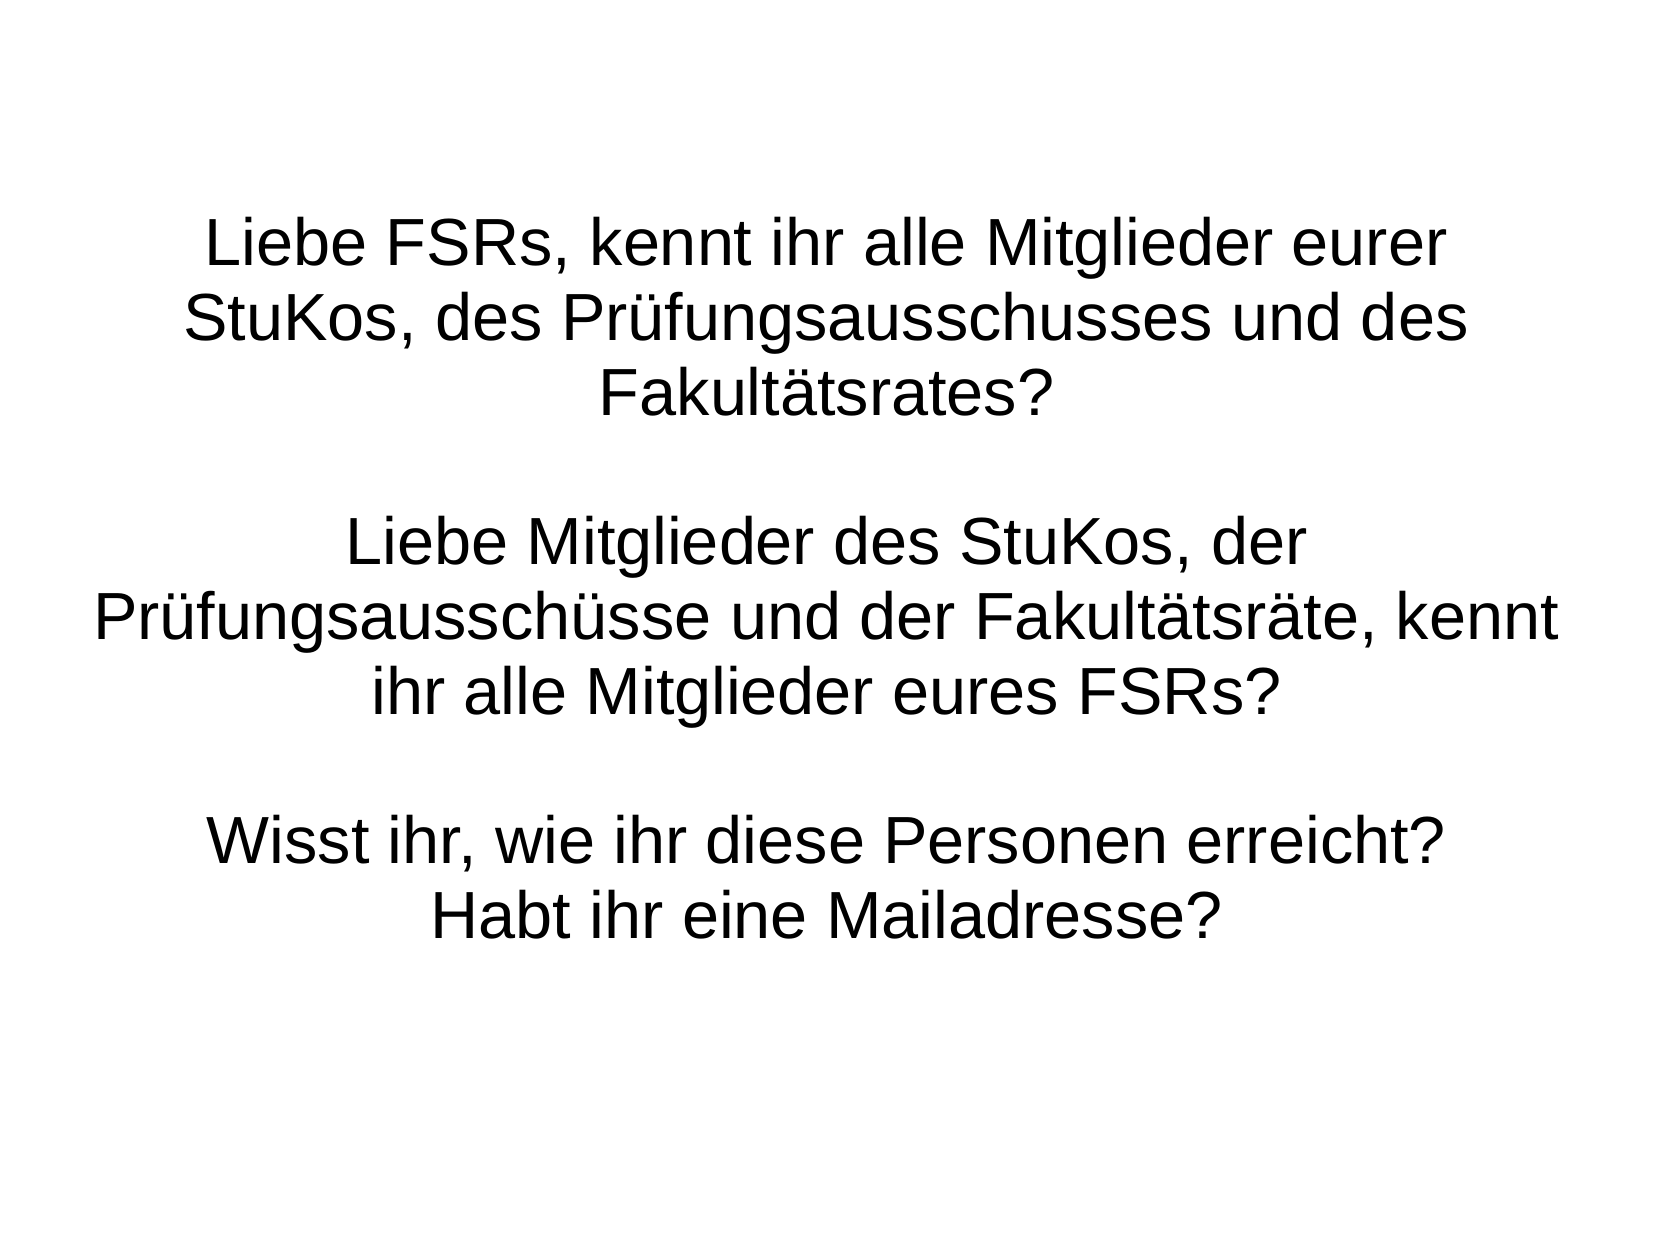

# Liebe FSRs, kennt ihr alle Mitglieder eurer StuKos, des Prüfungsausschusses und des Fakultätsrates?
Liebe Mitglieder des StuKos, der Prüfungsausschüsse und der Fakultätsräte, kennt ihr alle Mitglieder eures FSRs?
Wisst ihr, wie ihr diese Personen erreicht?
Habt ihr eine Mailadresse?